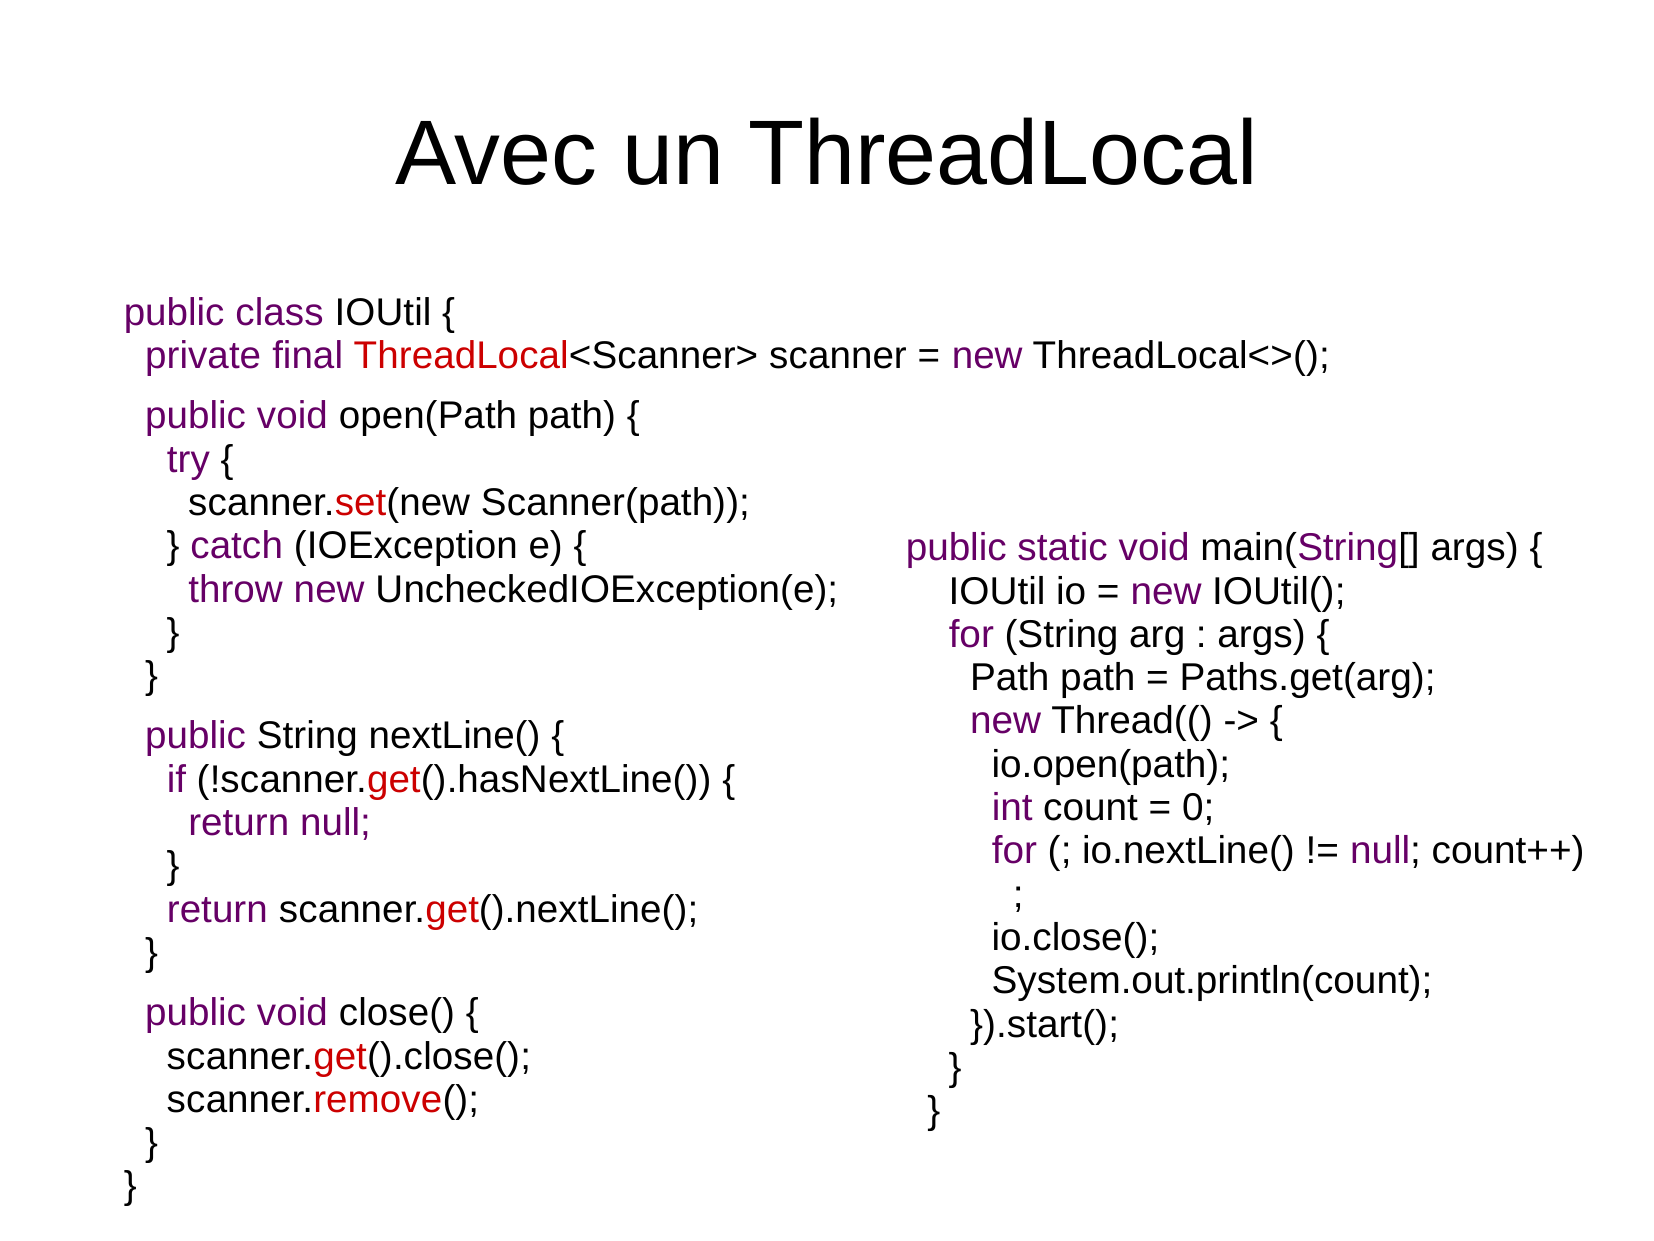

# Avec un ThreadLocal
public class IOUtil {
 private final ThreadLocal<Scanner> scanner = new ThreadLocal<>();
 public void open(Path path) {
 try {
 scanner.set(new Scanner(path));
 } catch (IOException e) {
 throw new UncheckedIOException(e);
 }
 }
 public String nextLine() {
 if (!scanner.get().hasNextLine()) {
 return null;
 }
 return scanner.get().nextLine();
 }
 public void close() {
 scanner.get().close();
 scanner.remove();
 }
}
public static void main(String[] args) {
 IOUtil io = new IOUtil();
 for (String arg : args) {
 Path path = Paths.get(arg);
 new Thread(() -> {
 io.open(path);
 int count = 0;
 for (; io.nextLine() != null; count++)
 ;
 io.close();
 System.out.println(count);
 }).start();
 }
 }